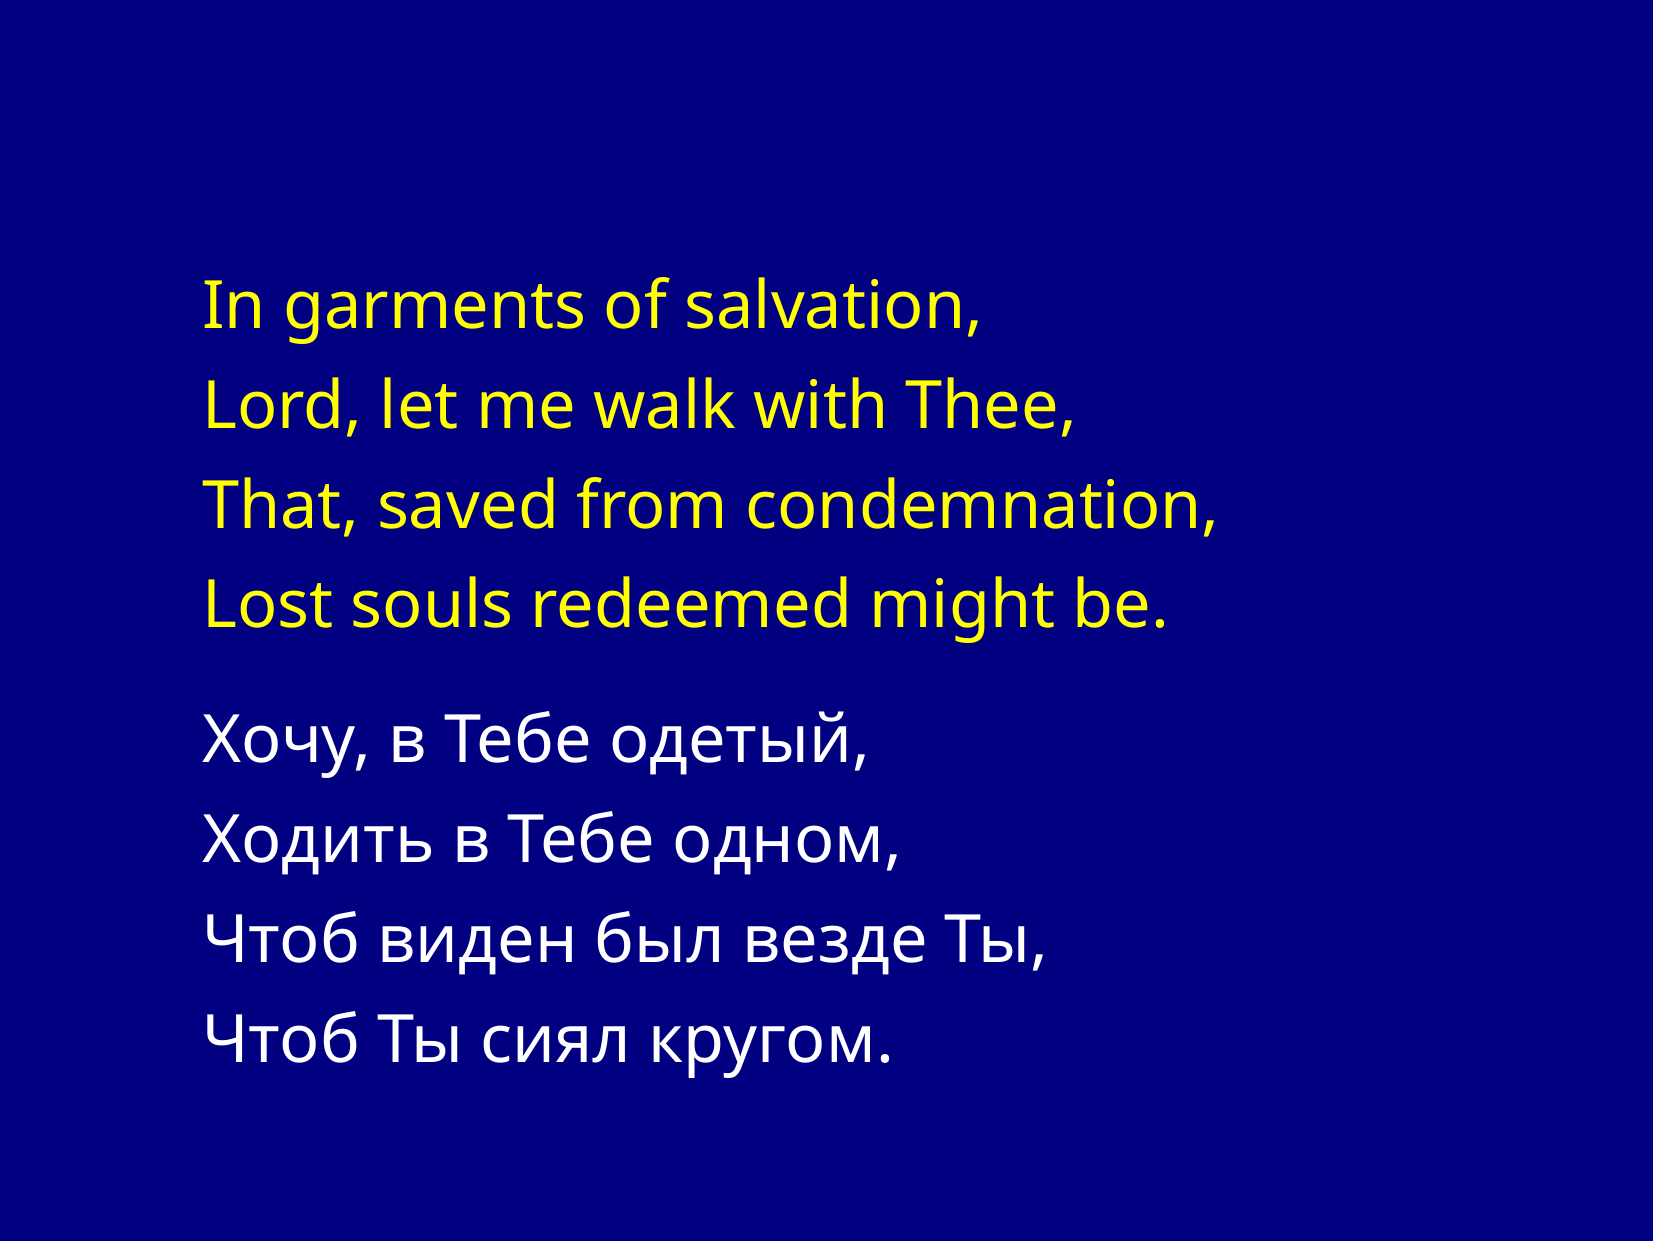

In garments of salvation,
	Lord, let me walk with Thee,
	That, saved from condemnation,
	Lost souls redeemed might be.
	Хочу, в Тебе одетый,
	Ходить в Тебе одном,
	Чтоб виден был везде Ты,
	Чтоб Ты сиял кругом.